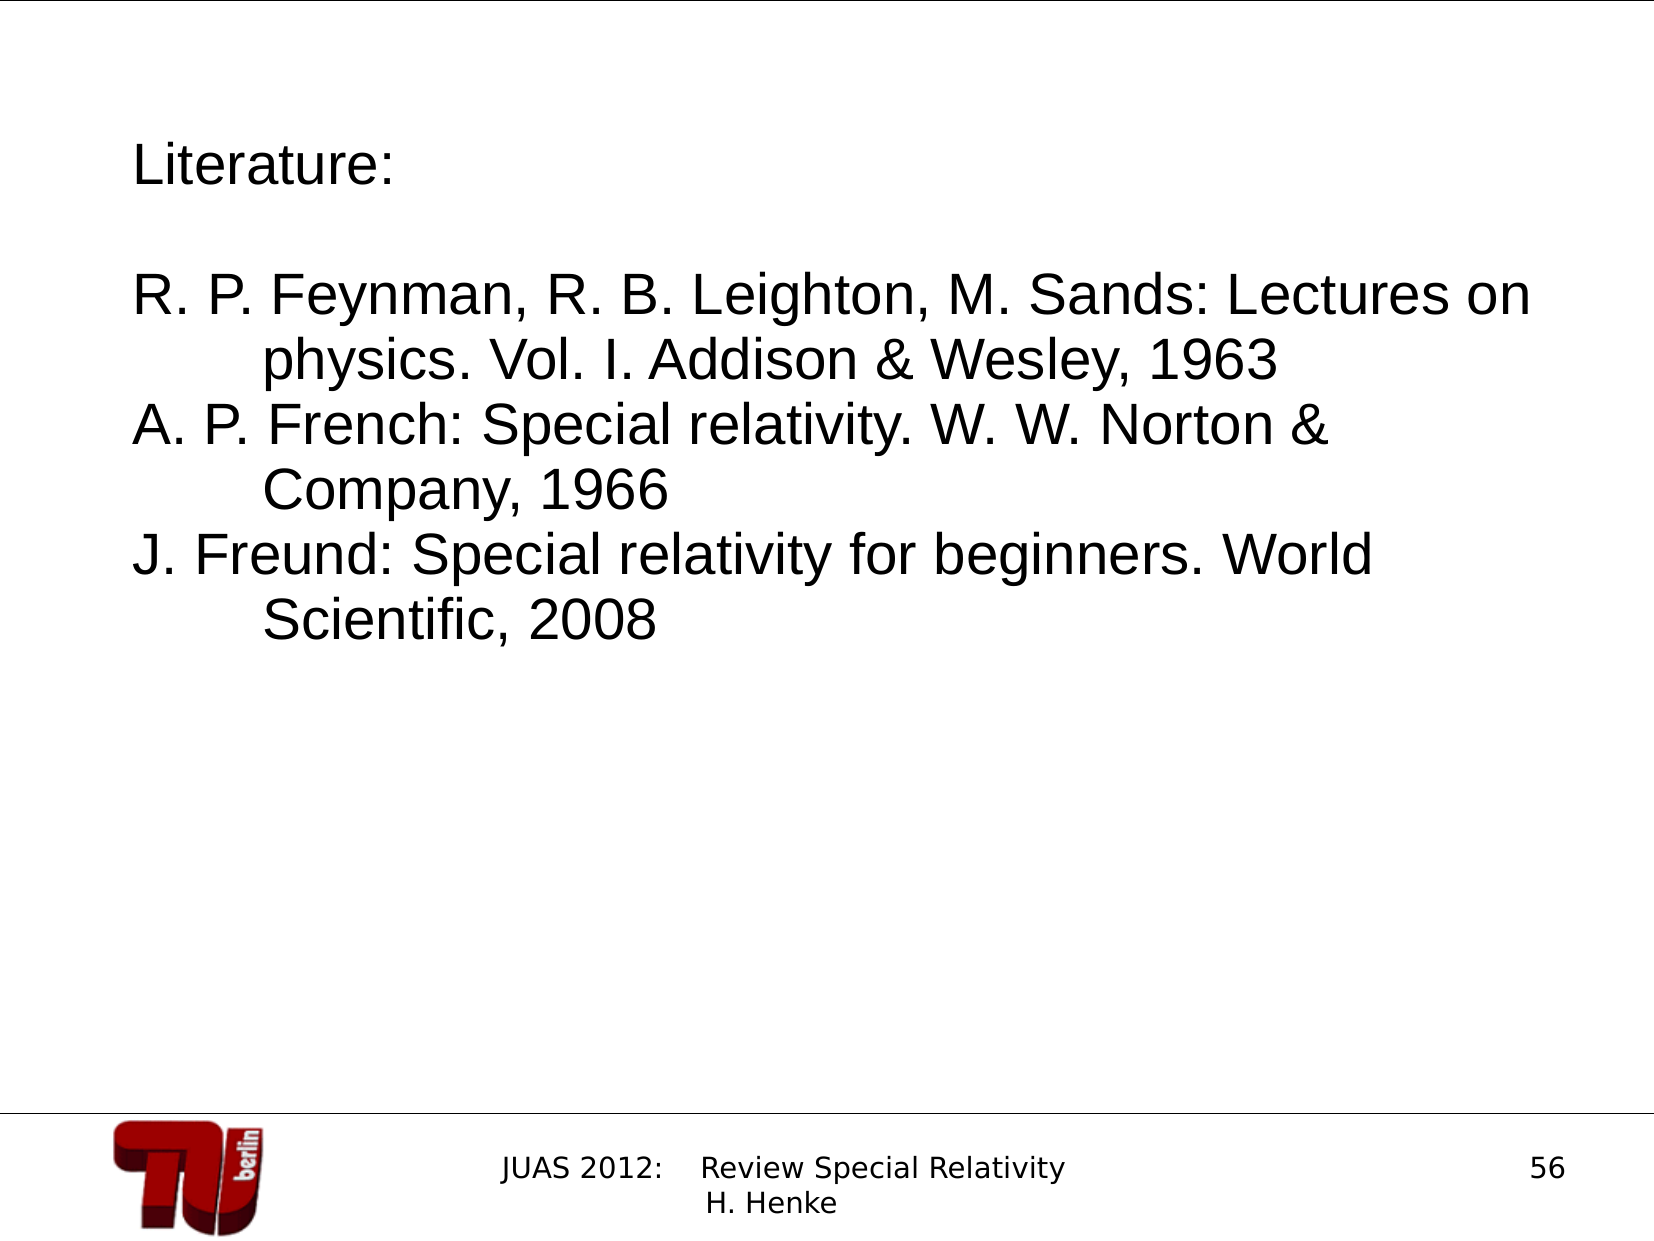

Literature:
R. P. Feynman, R. B. Leighton, M. Sands: Lectures on physics. Vol. I. Addison & Wesley, 1963
A. P. French: Special relativity. W. W. Norton & Company, 1966
J. Freund: Special relativity for beginners. World Scientific, 2008
56